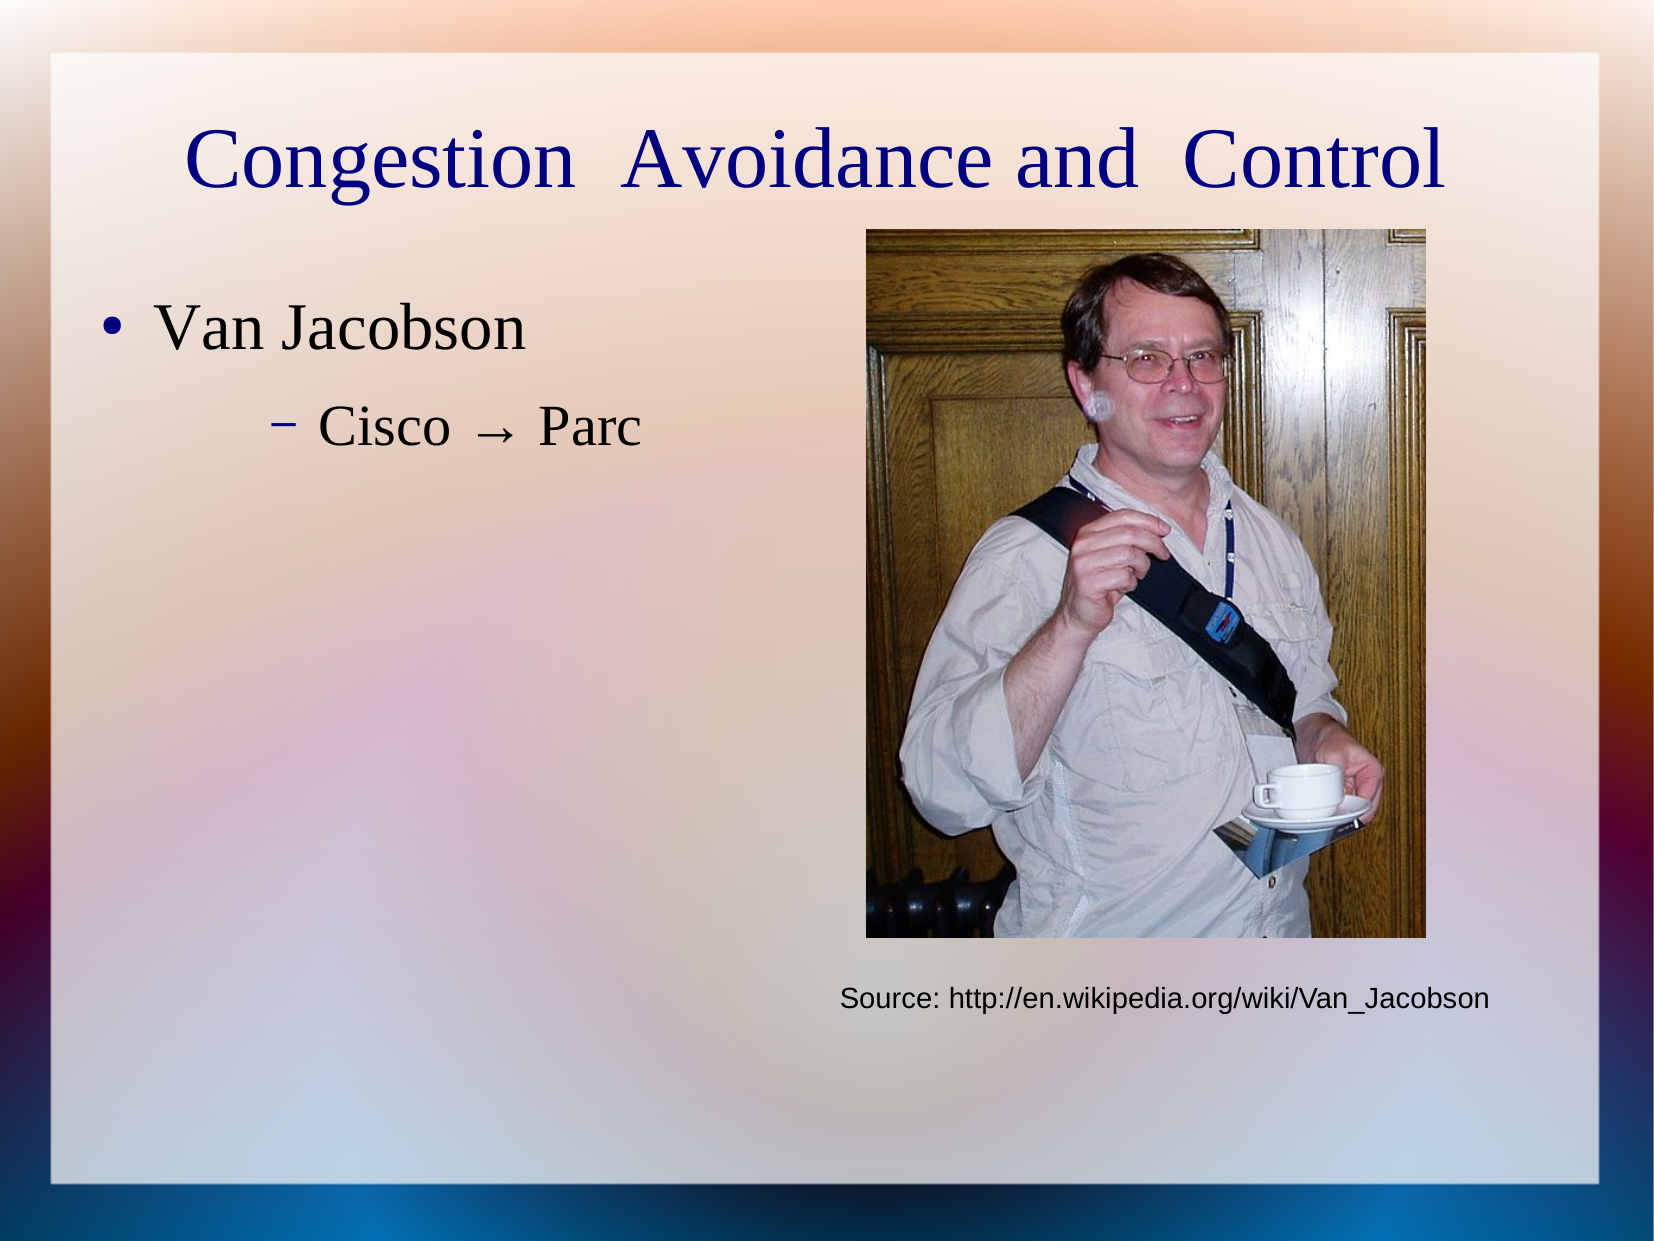

# Congestion Avoidance and Control
Van Jacobson
Cisco → Parc
Source: http://en.wikipedia.org/wiki/Van_Jacobson